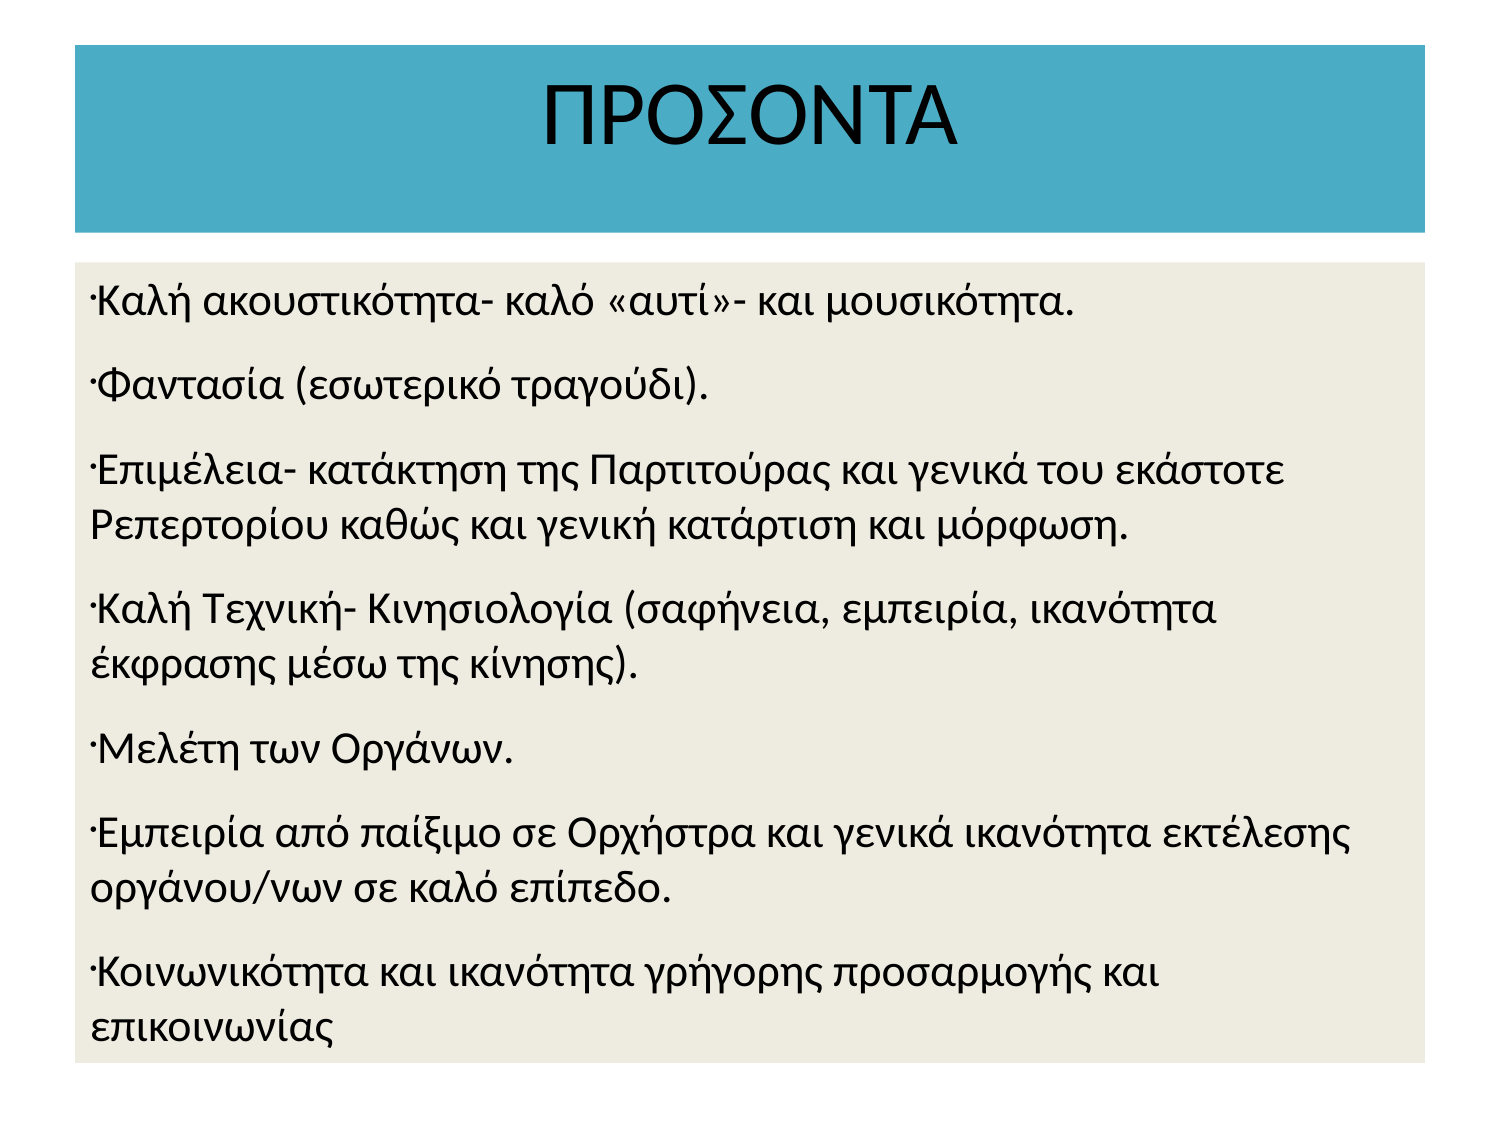

# ΠΡΟΣΟΝΤΑ
Καλή ακουστικότητα- καλό «αυτί»- και μουσικότητα.
Φαντασία (εσωτερικό τραγούδι).
Επιμέλεια- κατάκτηση της Παρτιτούρας και γενικά του εκάστοτε Ρεπερτορίου καθώς και γενική κατάρτιση και μόρφωση.
Καλή Τεχνική- Κινησιολογία (σαφήνεια, εμπειρία, ικανότητα έκφρασης μέσω της κίνησης).
Μελέτη των Οργάνων.
Εμπειρία από παίξιμο σε Ορχήστρα και γενικά ικανότητα εκτέλεσης οργάνου/νων σε καλό επίπεδο.
Κοινωνικότητα και ικανότητα γρήγορης προσαρμογής και επικοινωνίας